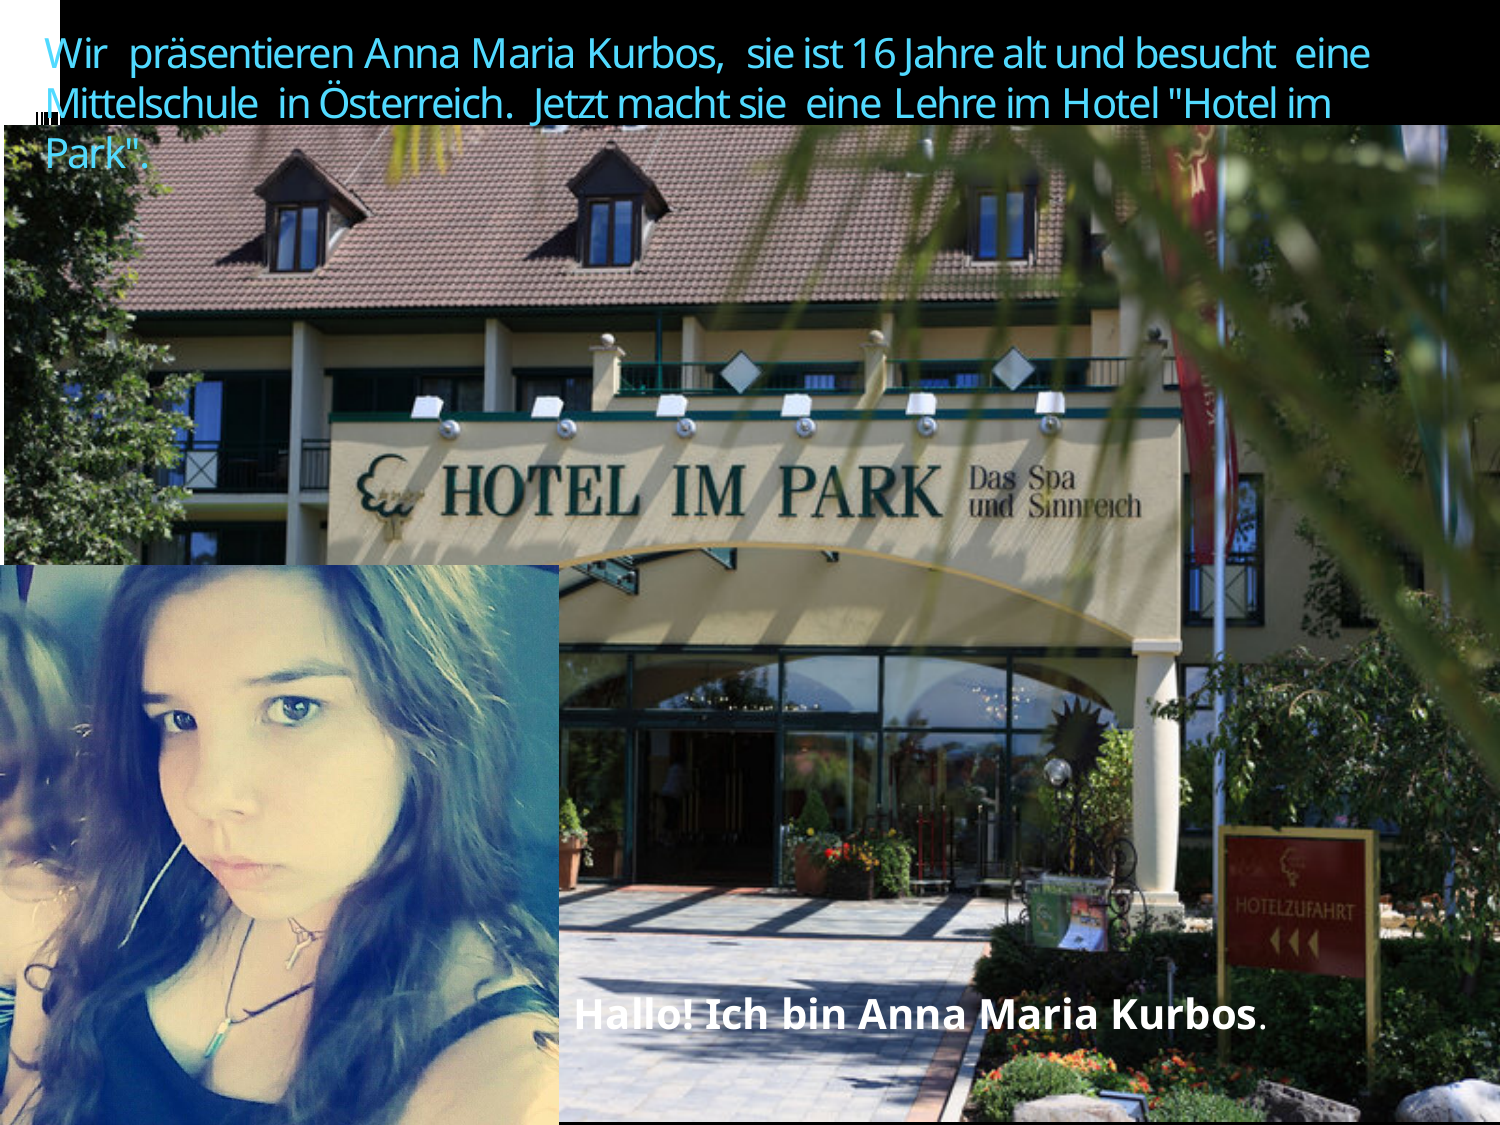

# Wir präsentieren Anna Maria Kurbos, sie ist 16 Jahre alt und besucht eine Mittelschule in Österreich. Jetzt macht sie eine Lehre im Hotel ''Hotel im Park''.
Hallo! Ich bin Anna Maria Kurbos.